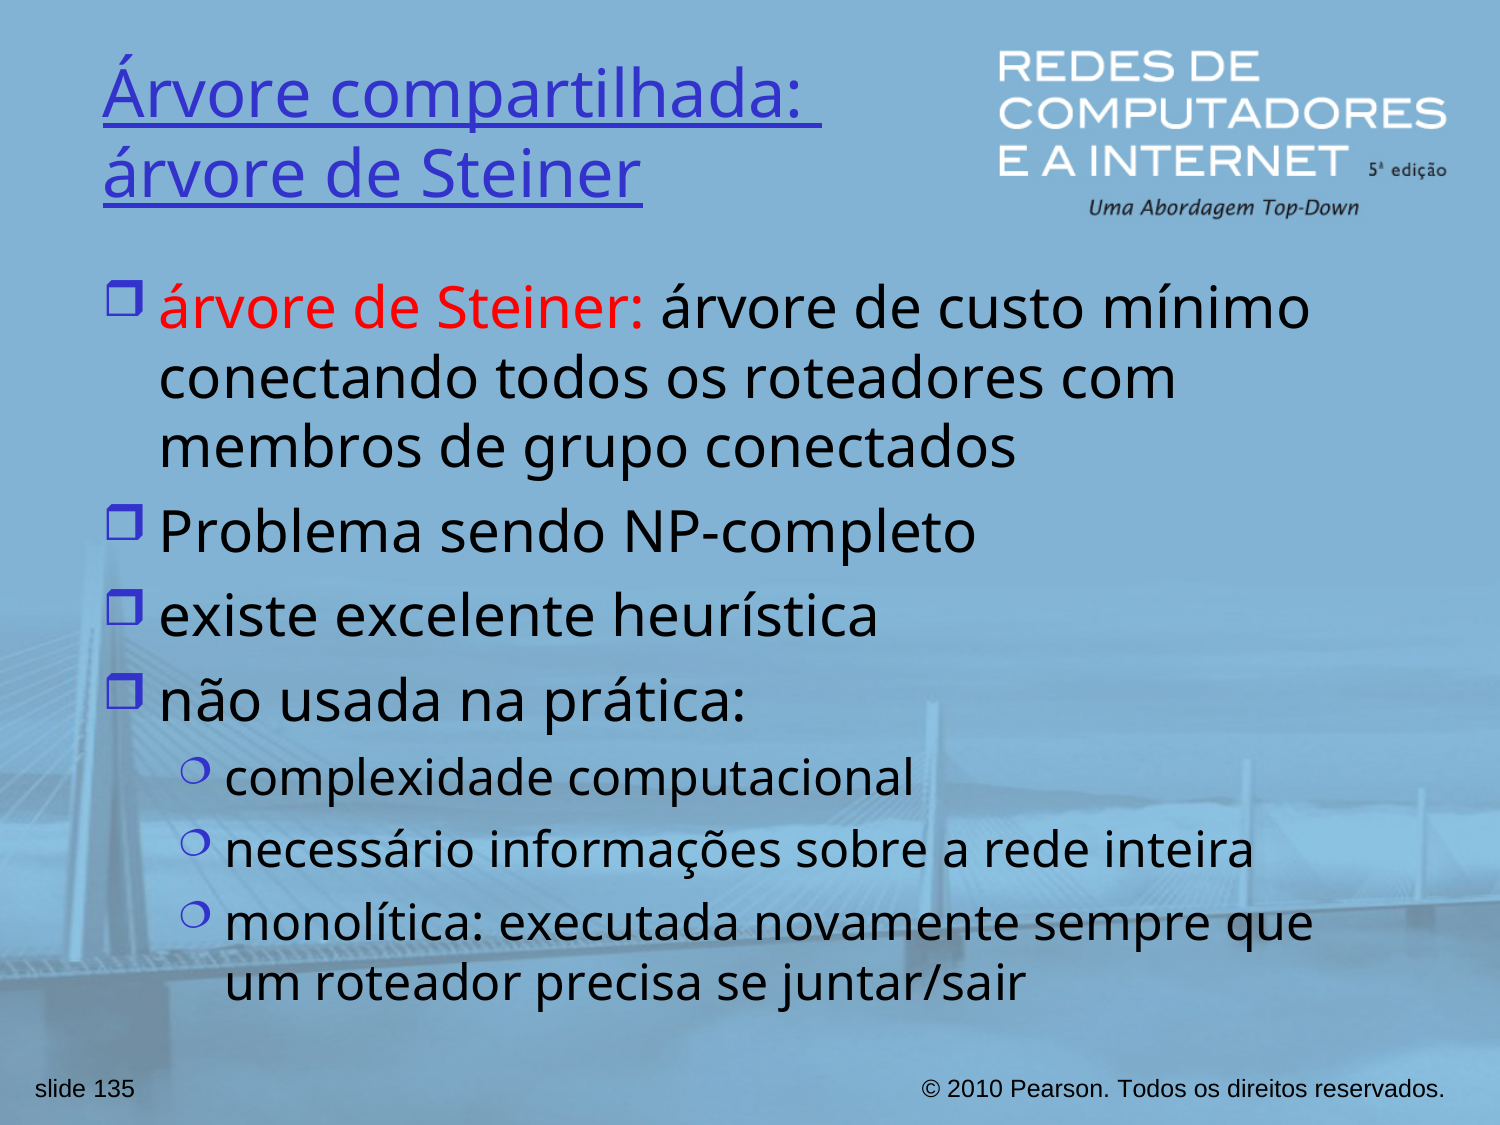

# Árvore compartilhada: árvore de Steiner
árvore de Steiner: árvore de custo mínimo conectando todos os roteadores com membros de grupo conectados
Problema sendo NP-completo
existe excelente heurística
não usada na prática:
complexidade computacional
necessário informações sobre a rede inteira
monolítica: executada novamente sempre que um roteador precisa se juntar/sair